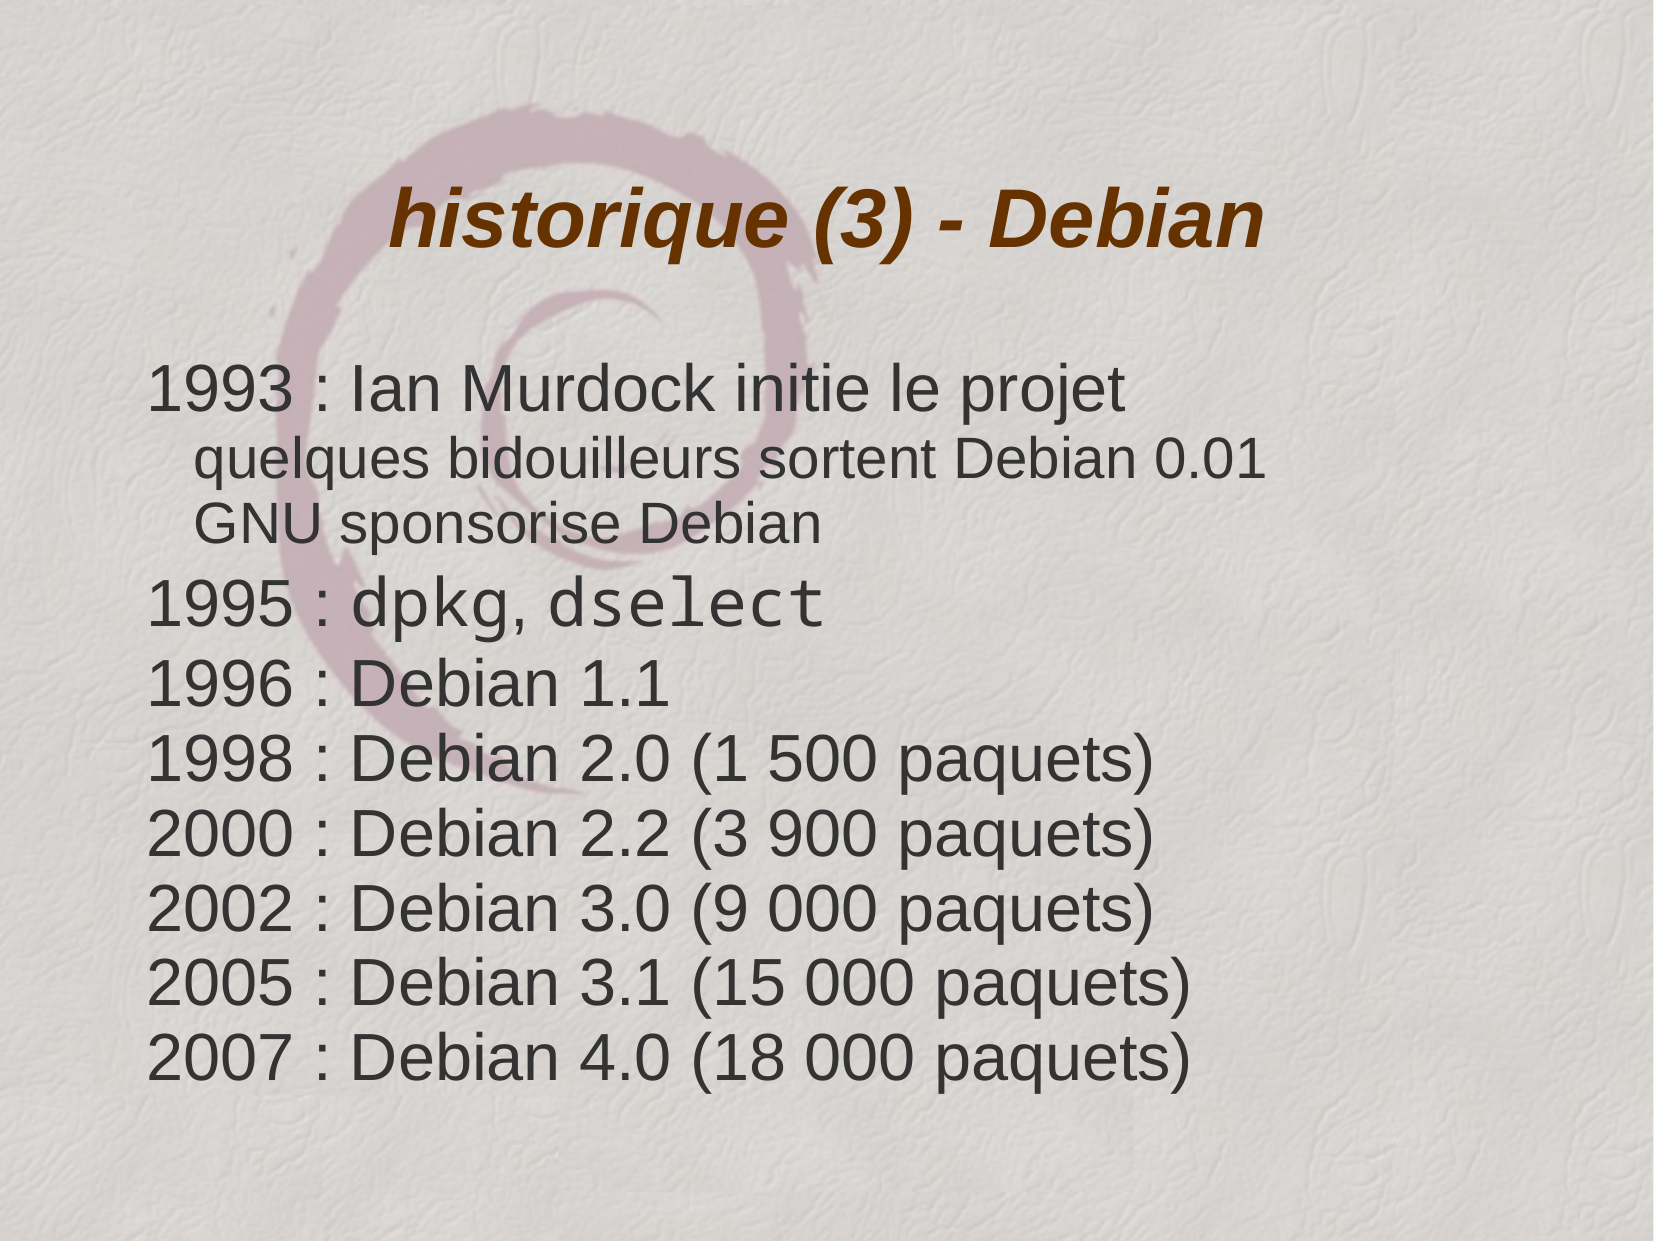

# historique (3) - Debian
1993 : Ian Murdock initie le projet
quelques bidouilleurs sortent Debian 0.01
GNU sponsorise Debian
1995 : dpkg, dselect
1996 : Debian 1.1
1998 : Debian 2.0 (1 500 paquets)
2000 : Debian 2.2 (3 900 paquets)
2002 : Debian 3.0 (9 000 paquets)
2005 : Debian 3.1 (15 000 paquets)
2007 : Debian 4.0 (18 000 paquets)